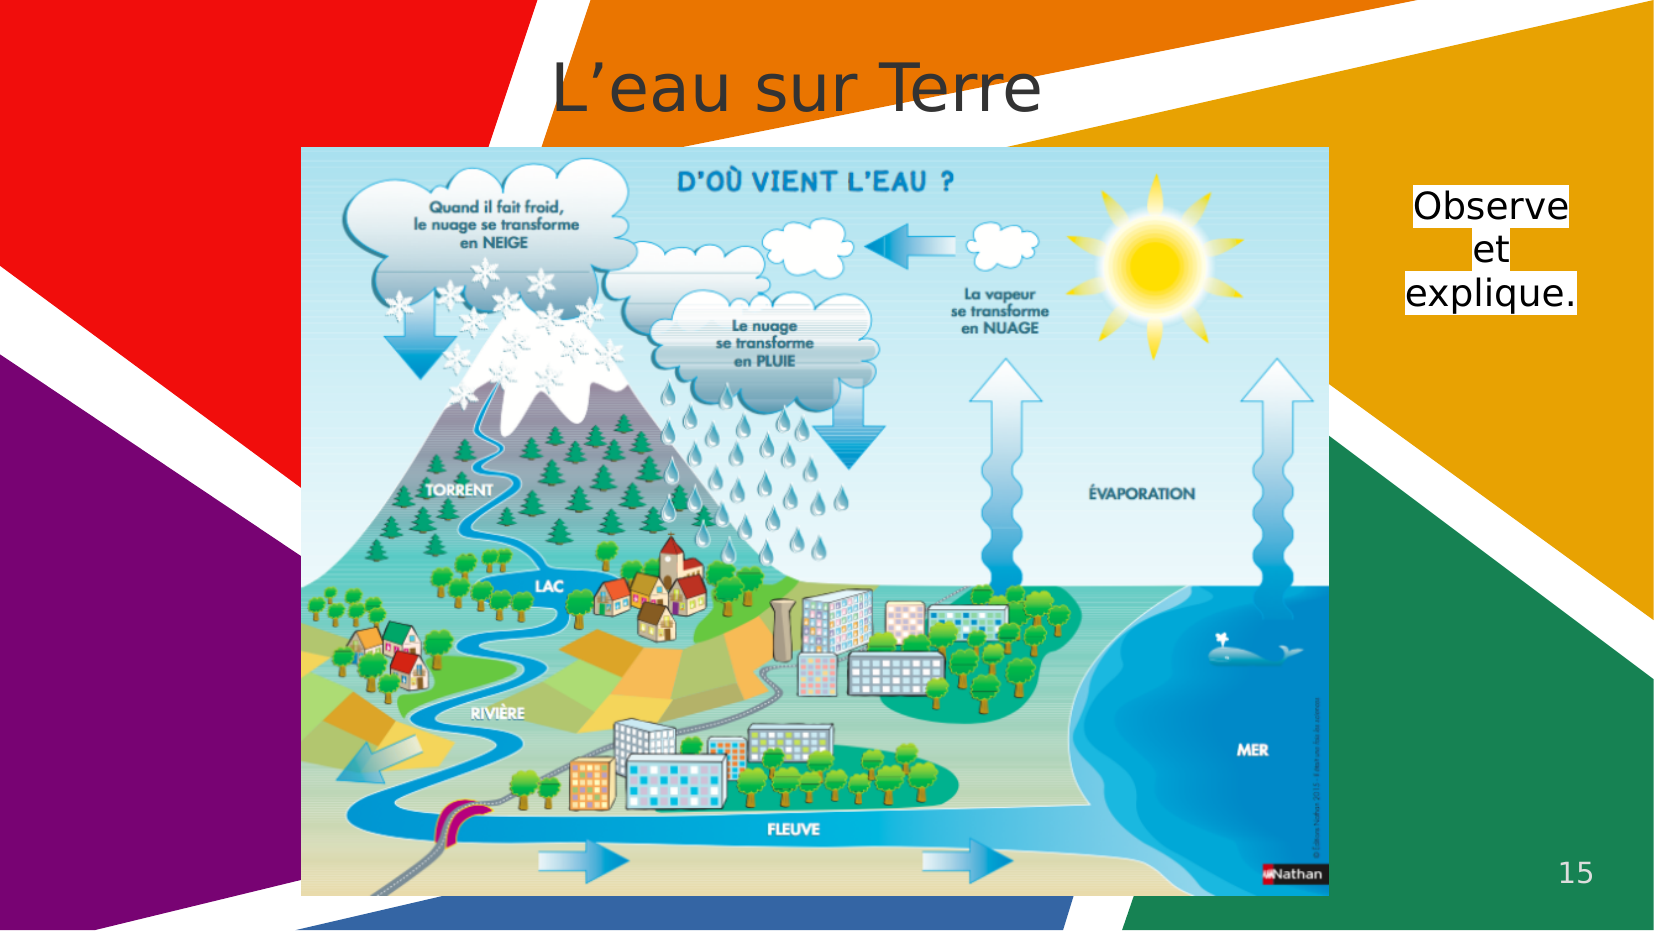

# L’eau sur Terre
Observe et explique.
15